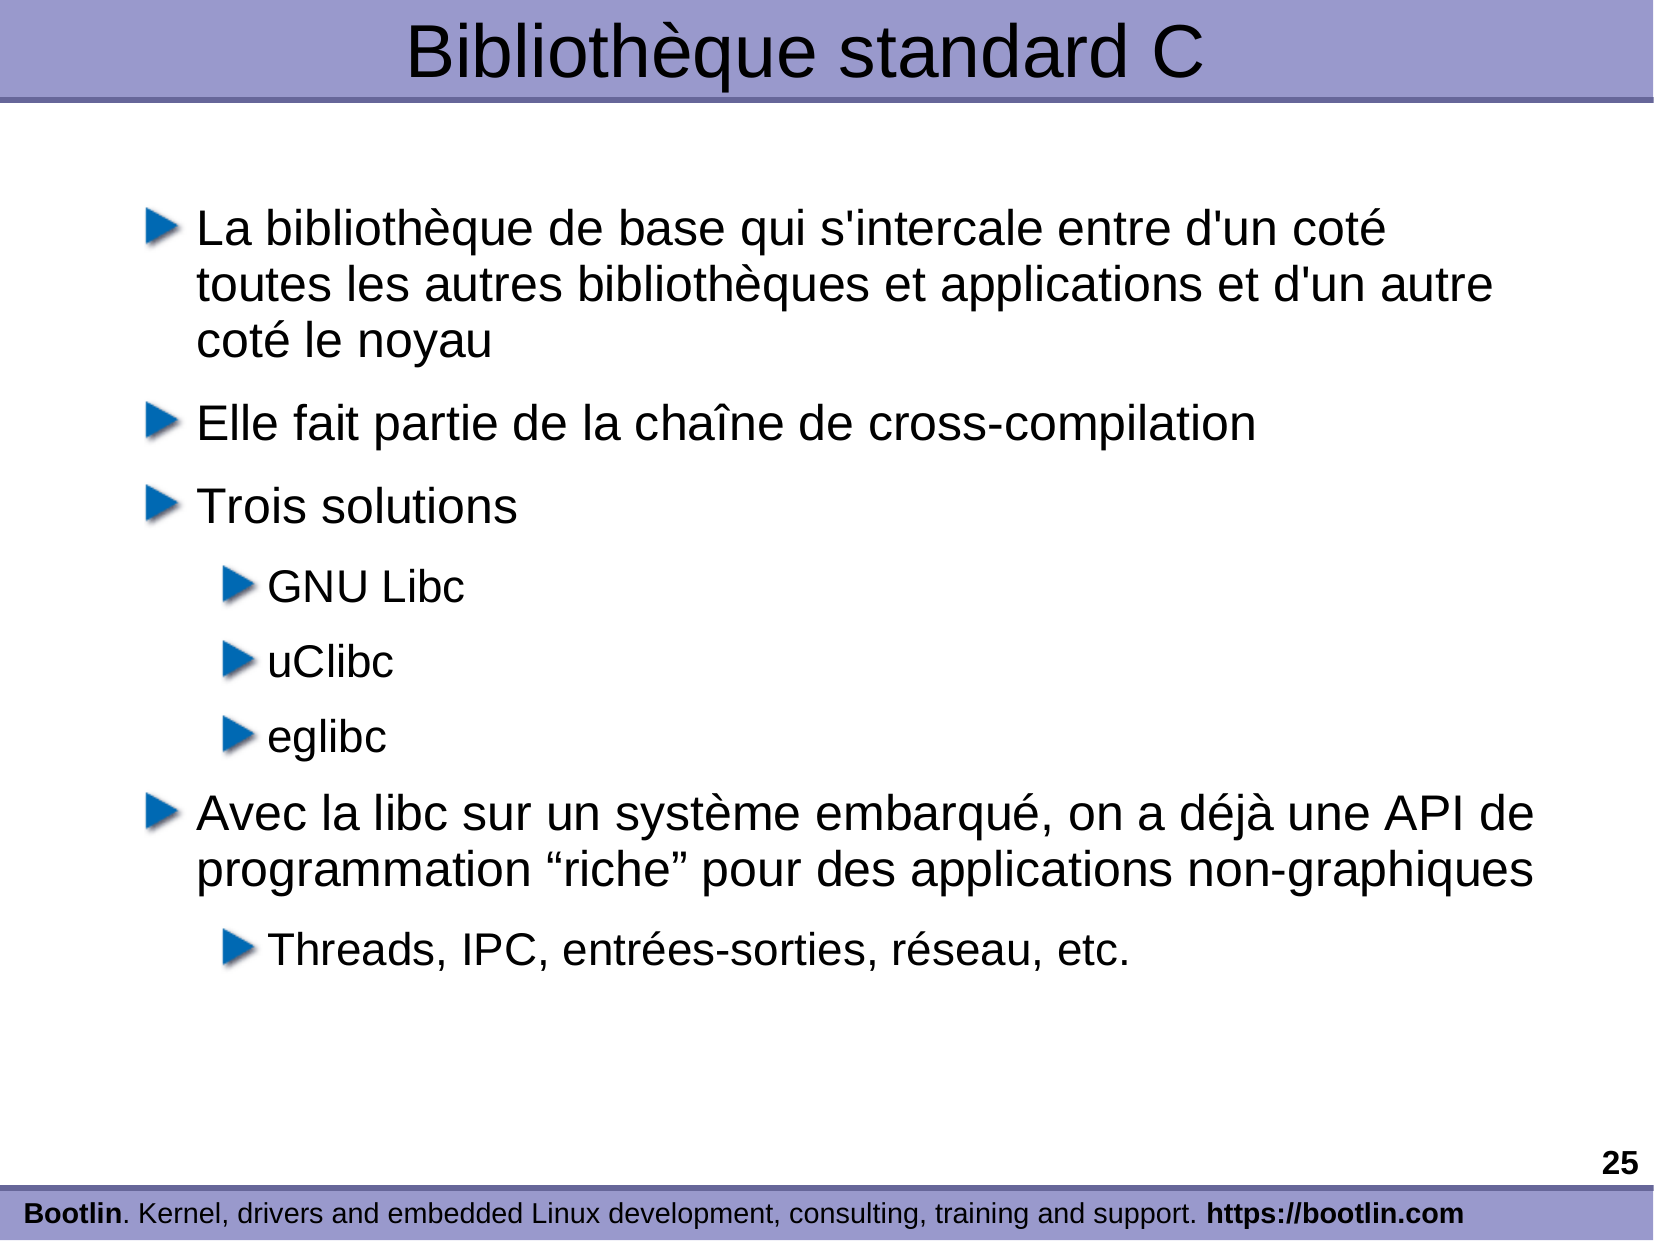

# Bibliothèque standard C
La bibliothèque de base qui s'intercale entre d'un coté toutes les autres bibliothèques et applications et d'un autre coté le noyau
Elle fait partie de la chaîne de cross-compilation
Trois solutions
GNU Libc
uClibc
eglibc
Avec la libc sur un système embarqué, on a déjà une API de programmation “riche” pour des applications non-graphiques
Threads, IPC, entrées-sorties, réseau, etc.